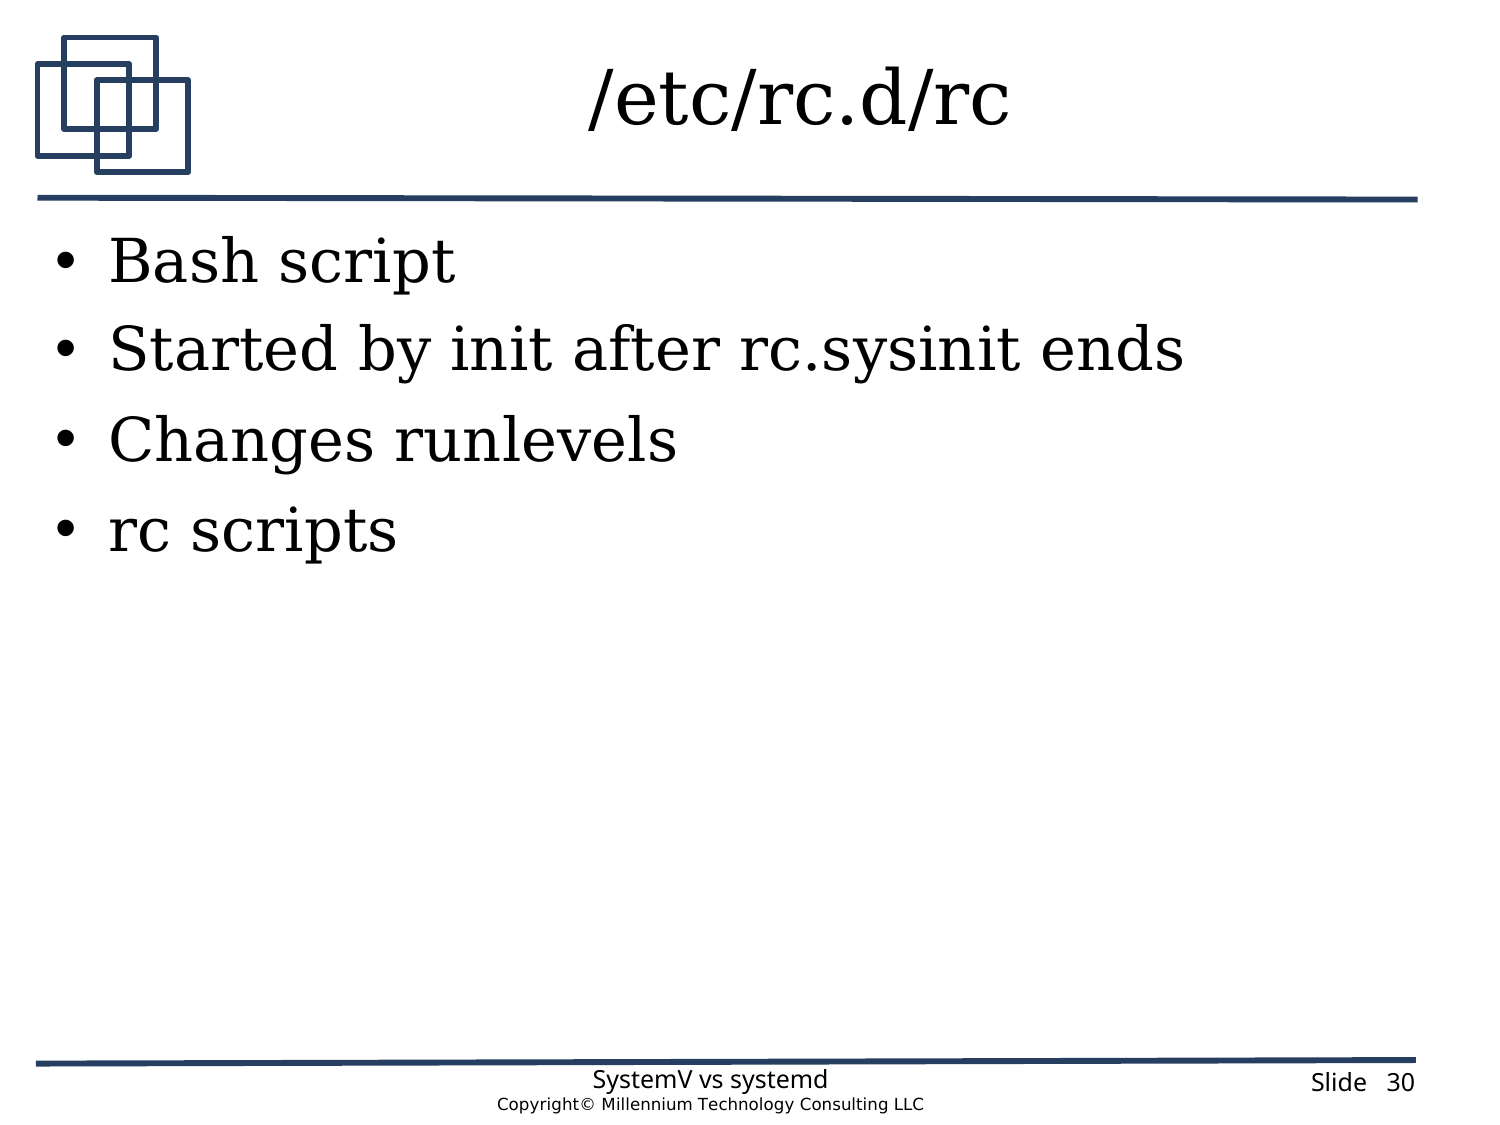

# /etc/rc.d/rc
Bash script
Started by init after rc.sysinit ends
Changes runlevels
rc scripts